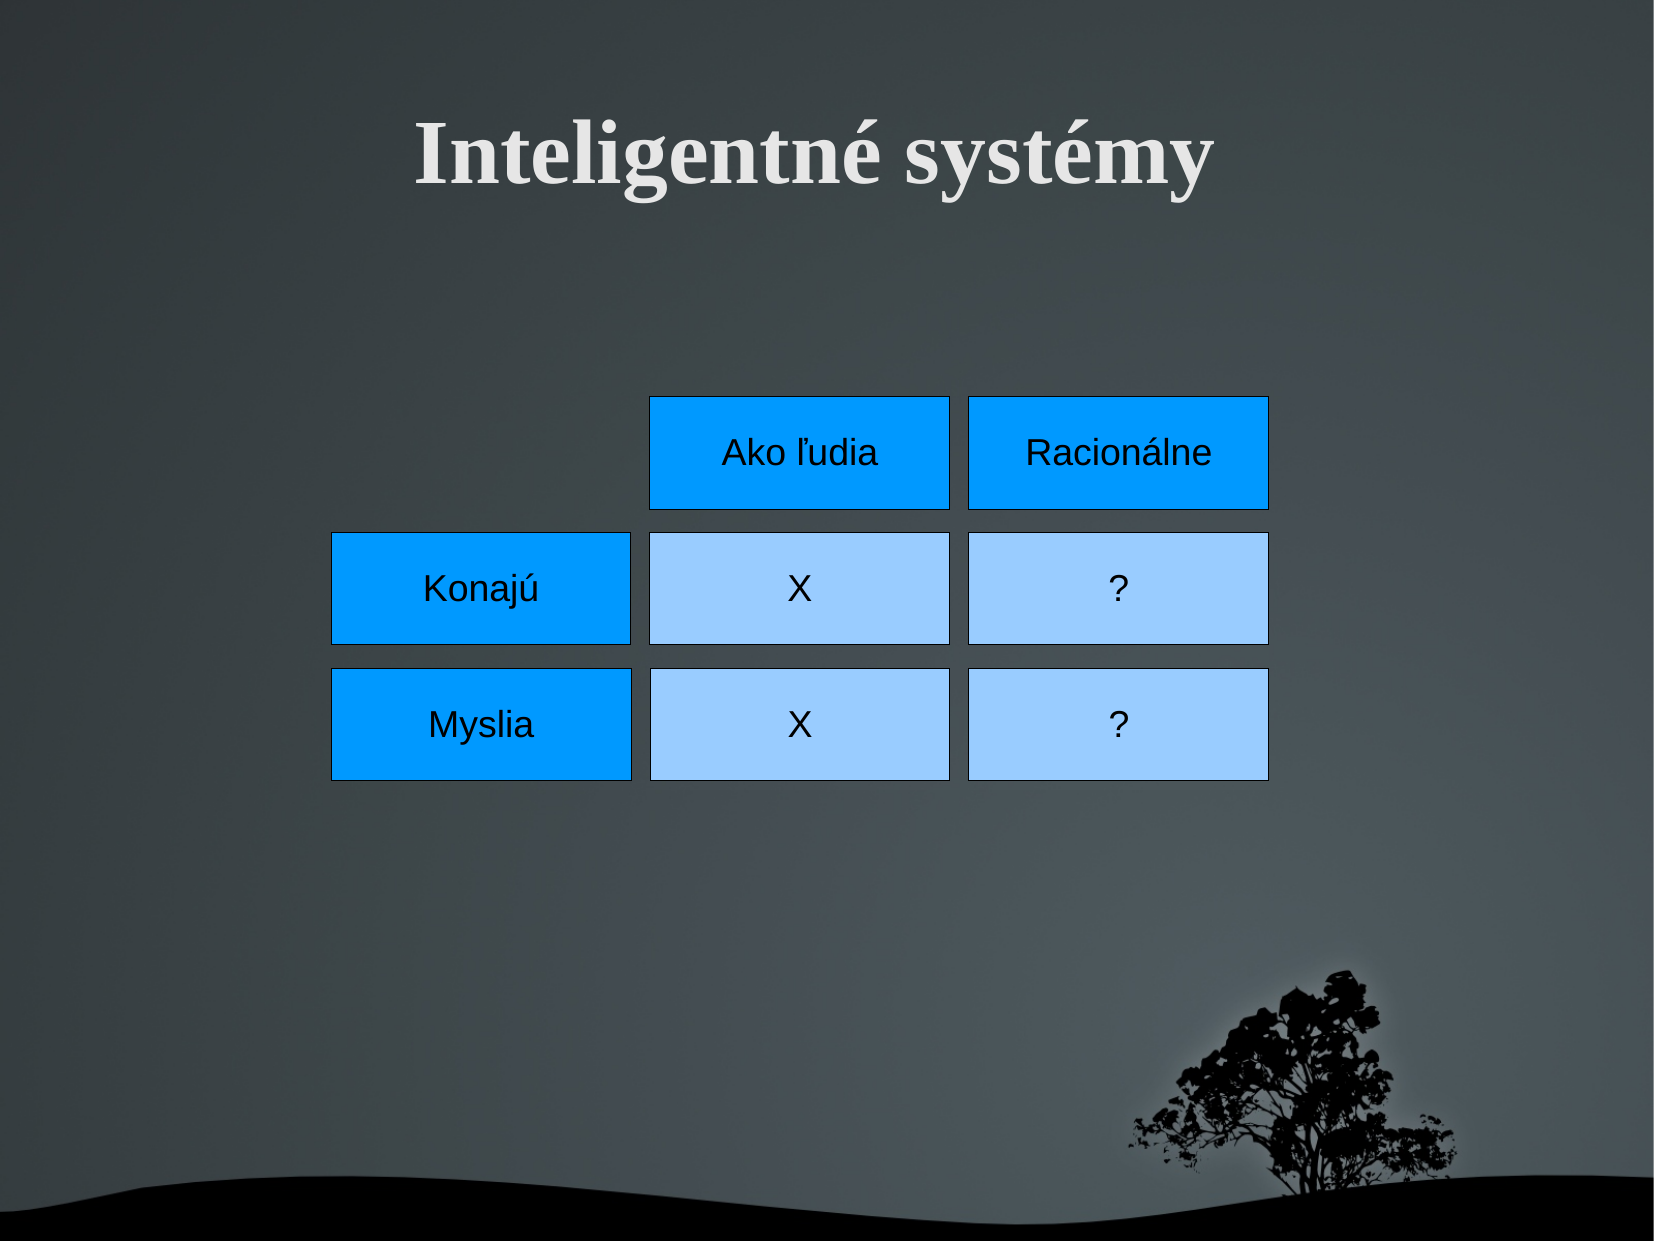

# Inteligentné systémy
Ako ľudia
Racionálne
Konajú
X
?
Myslia
X
?